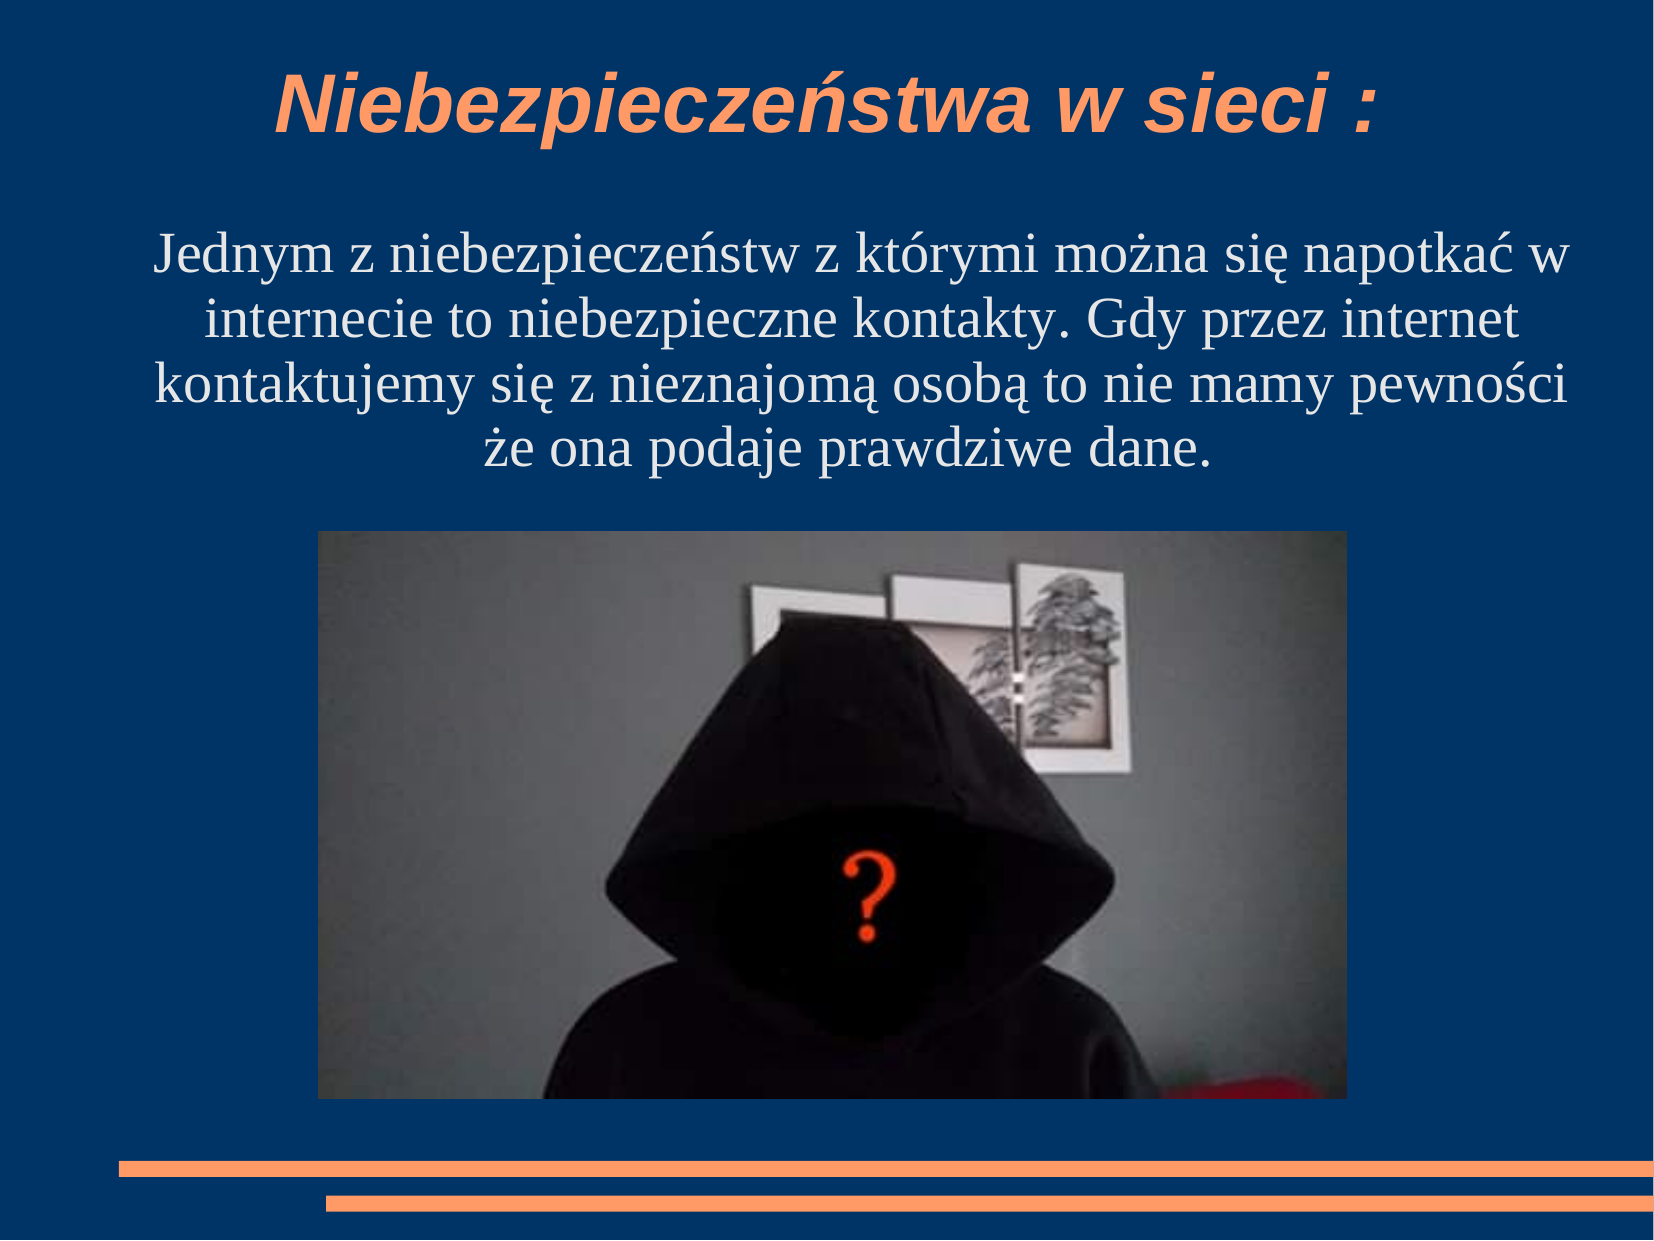

# Niebezpieczeństwa w sieci :
Jednym z niebezpieczeństw z którymi można się napotkać w internecie to niebezpieczne kontakty. Gdy przez internet kontaktujemy się z nieznajomą osobą to nie mamy pewności że ona podaje prawdziwe dane.